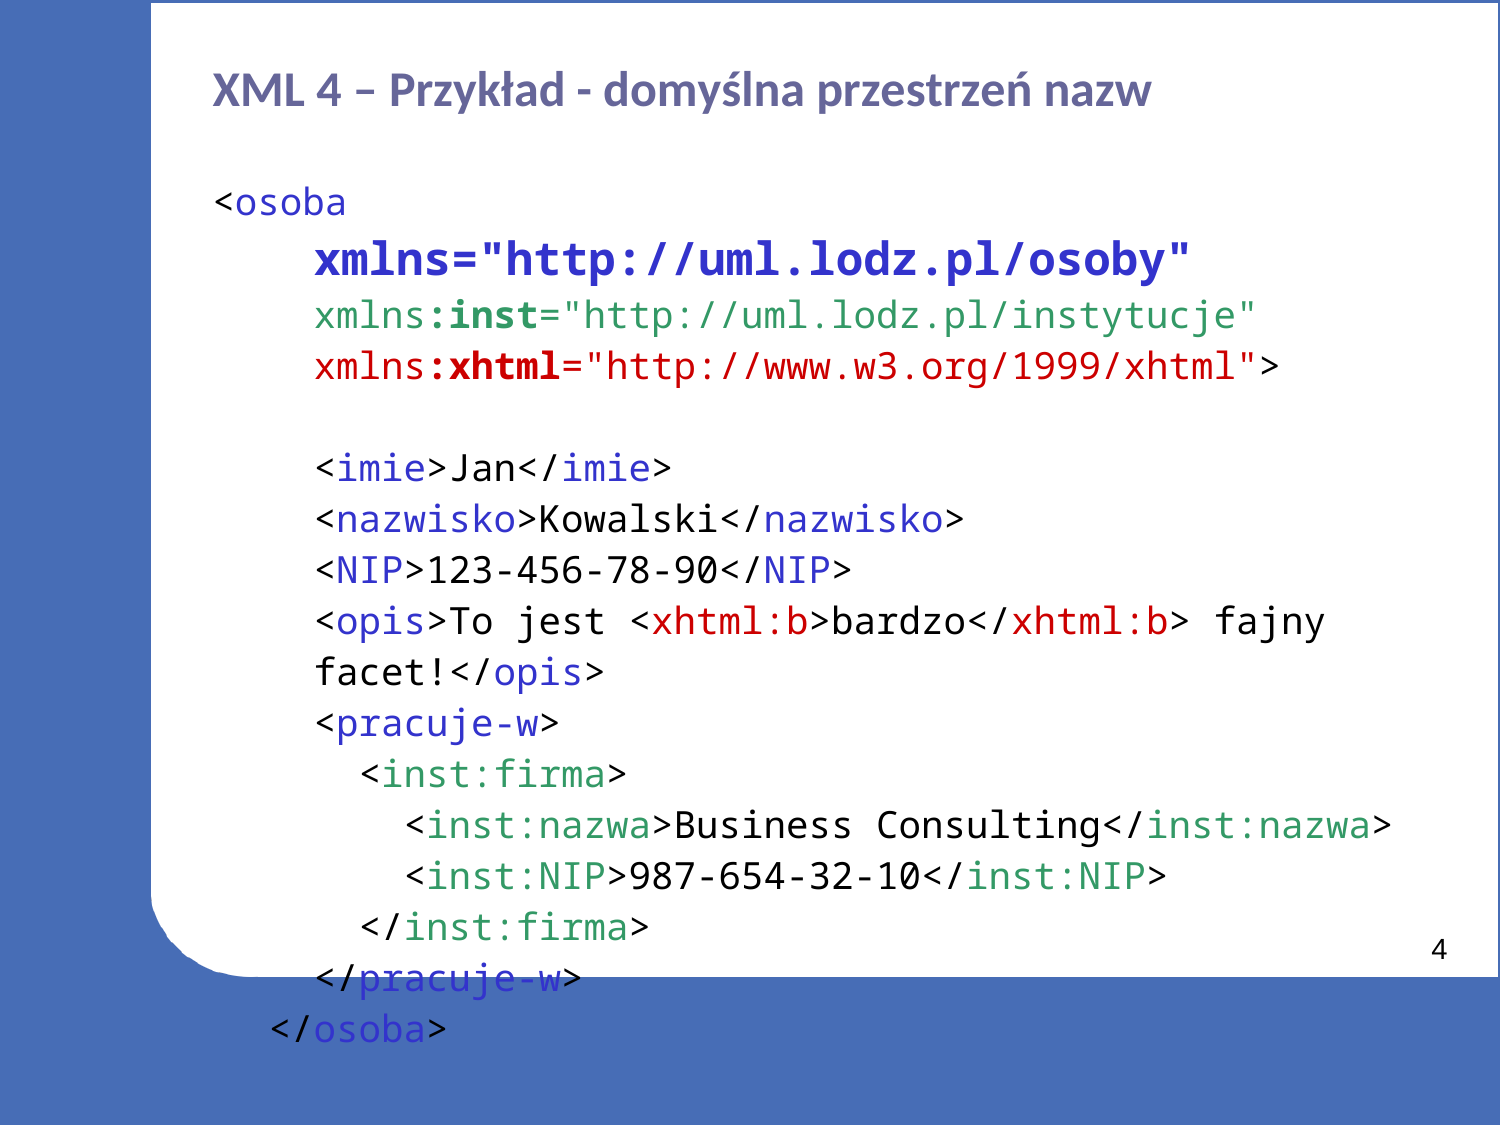

# XML 4 – Przykład - domyślna przestrzeń nazw
<osoba
 xmlns="http://uml.lodz.pl/osoby"
 xmlns:inst="http://uml.lodz.pl/instytucje"
 xmlns:xhtml="http://www.w3.org/1999/xhtml">
 <imie>Jan</imie>
 <nazwisko>Kowalski</nazwisko>
 <NIP>123-456-78-90</NIP>
 <opis>To jest <xhtml:b>bardzo</xhtml:b> fajny
 facet!</opis>
 <pracuje-w>
 <inst:firma>
 <inst:nazwa>Business Consulting</inst:nazwa>
 <inst:NIP>987-654-32-10</inst:NIP>
 </inst:firma>
 </pracuje-w>
</osoba>
4